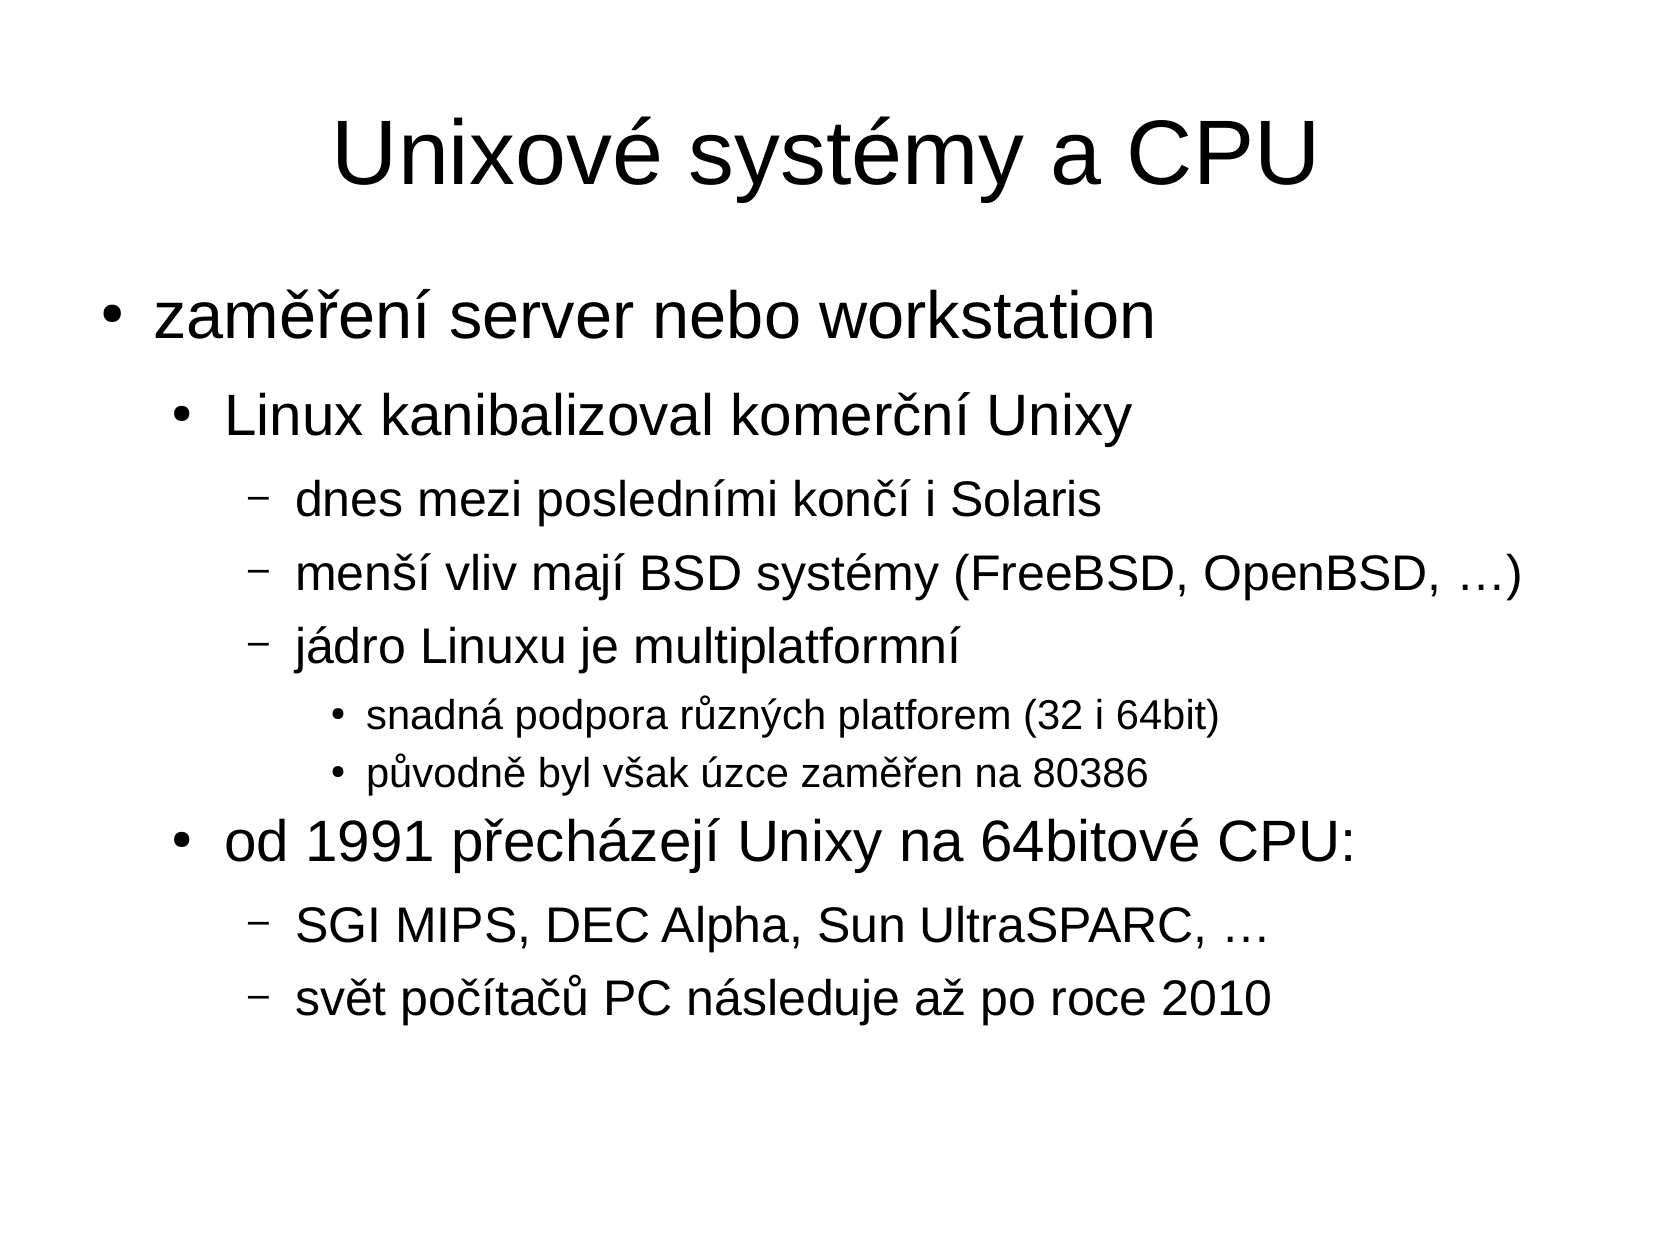

# Unixové systémy a CPU
zaměření server nebo workstation
Linux kanibalizoval komerční Unixy
dnes mezi posledními končí i Solaris
menší vliv mají BSD systémy (FreeBSD, OpenBSD, …)
jádro Linuxu je multiplatformní
snadná podpora různých platforem (32 i 64bit)
původně byl však úzce zaměřen na 80386
od 1991 přecházejí Unixy na 64bitové CPU:
SGI MIPS, DEC Alpha, Sun UltraSPARC, …
svět počítačů PC následuje až po roce 2010